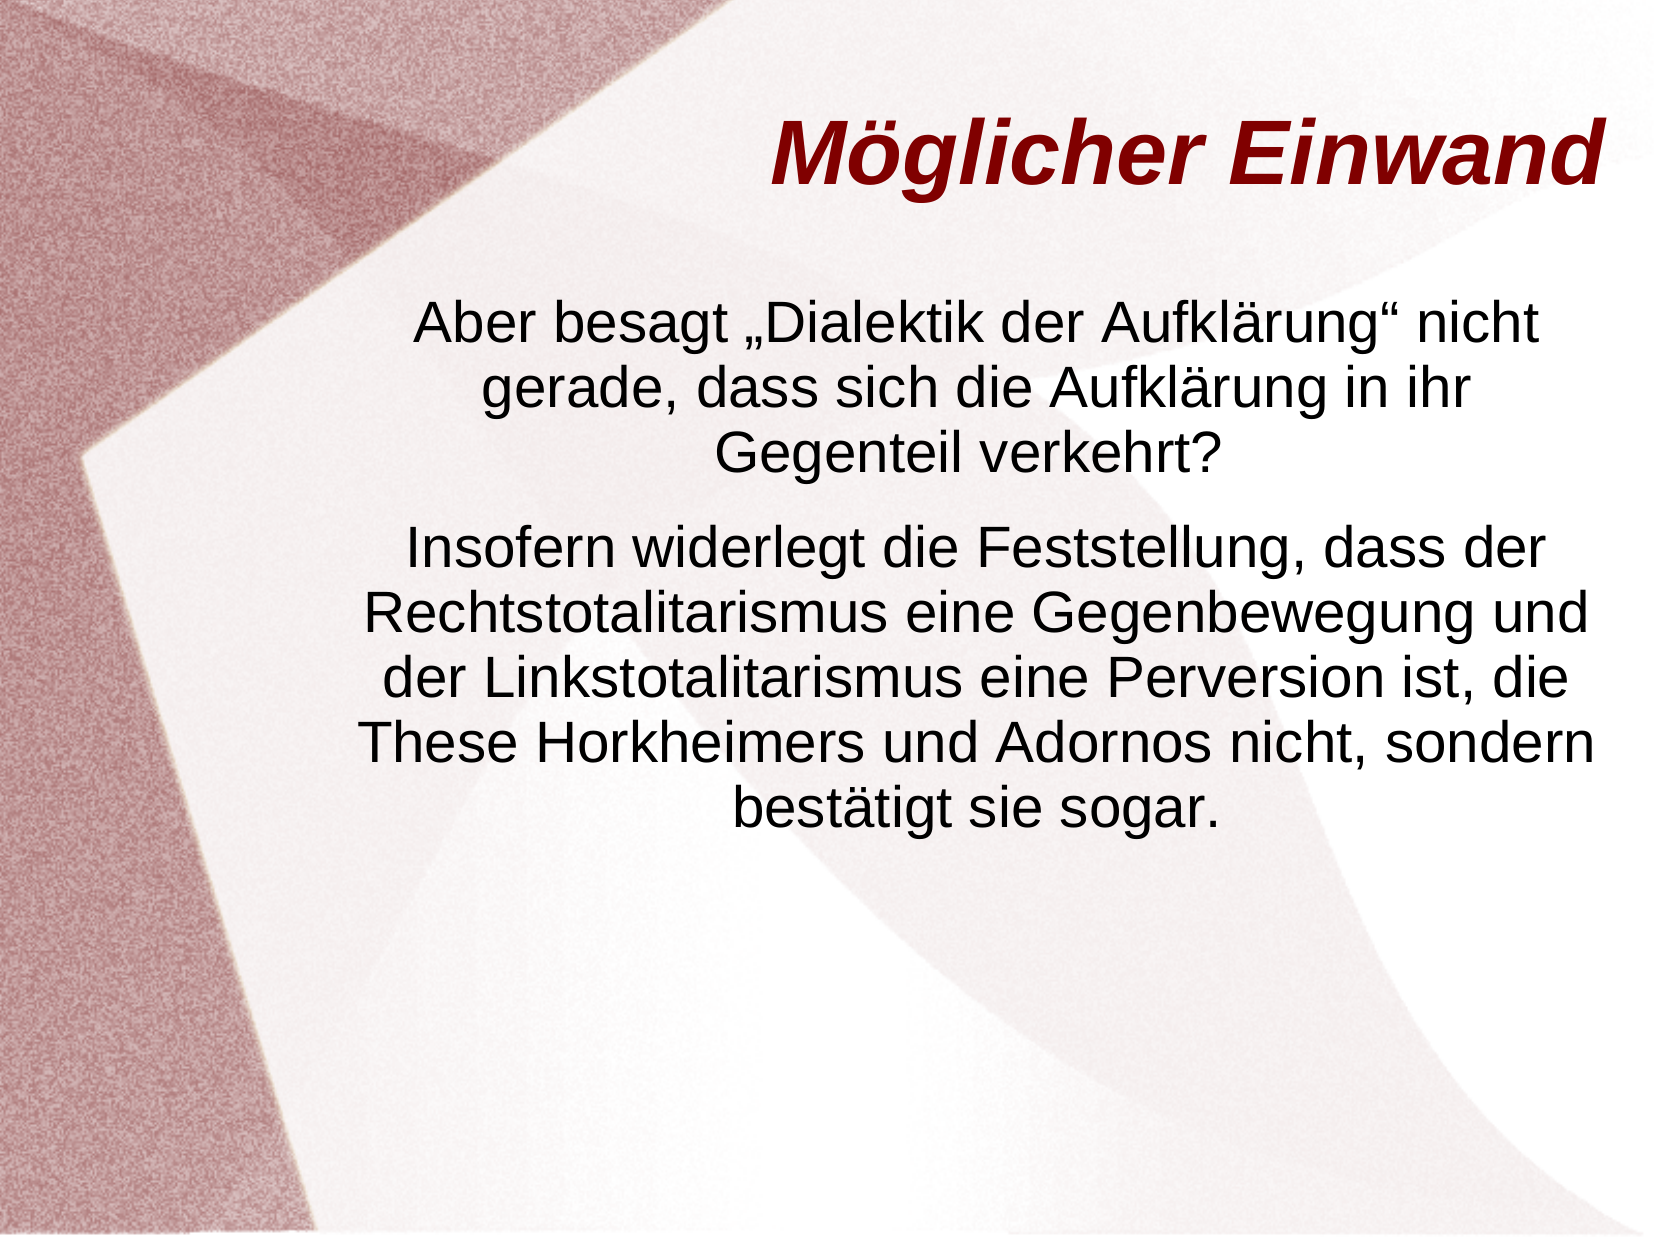

# Möglicher Einwand
Aber besagt „Dialektik der Aufklärung“ nicht gerade, dass sich die Aufklärung in ihr Gegenteil verkehrt?
Insofern widerlegt die Feststellung, dass der Rechtstotalitarismus eine Gegenbewegung und der Linkstotalitarismus eine Perversion ist, die These Horkheimers und Adornos nicht, sondern bestätigt sie sogar.